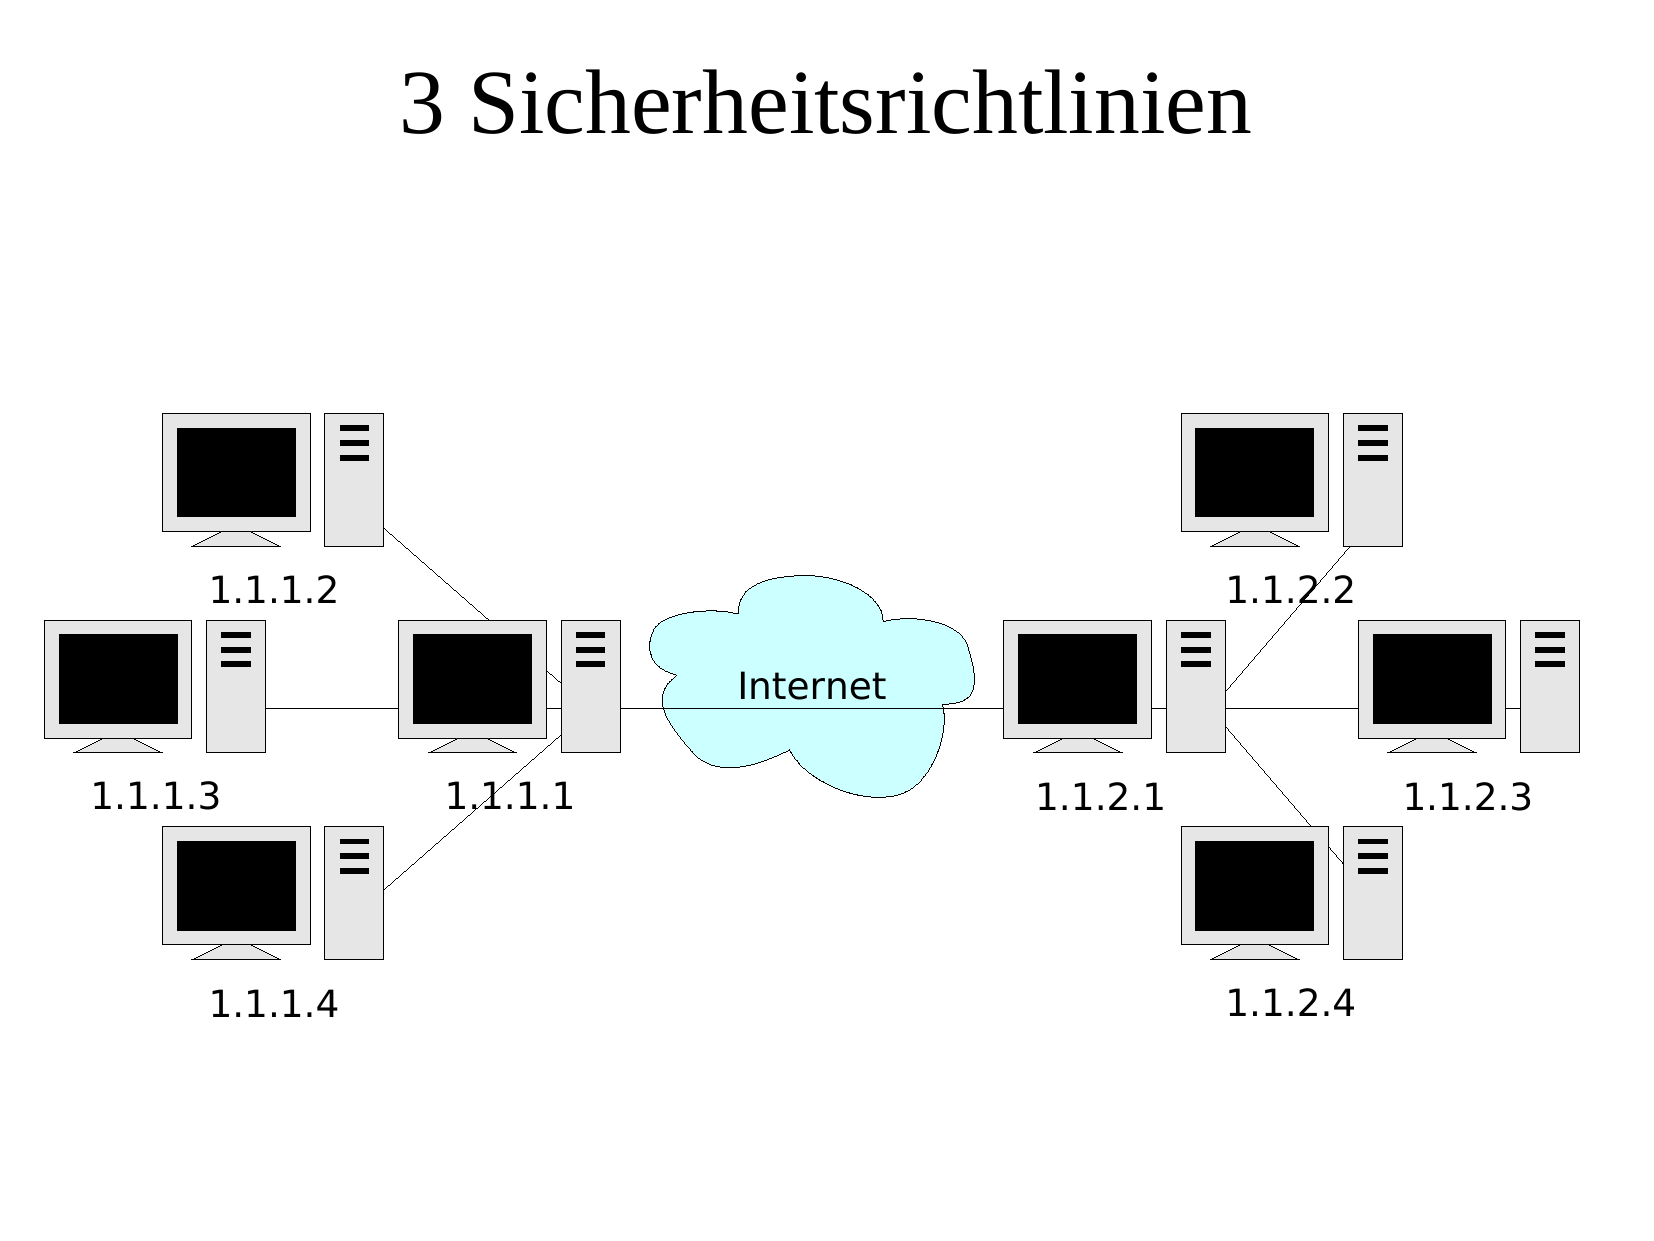

# 3 Sicherheitsrichtlinien
1.1.1.2
1.1.2.2
Internet
1.1.1.3
1.1.1.1
1.1.2.1
1.1.2.3
1.1.2.4
1.1.1.4